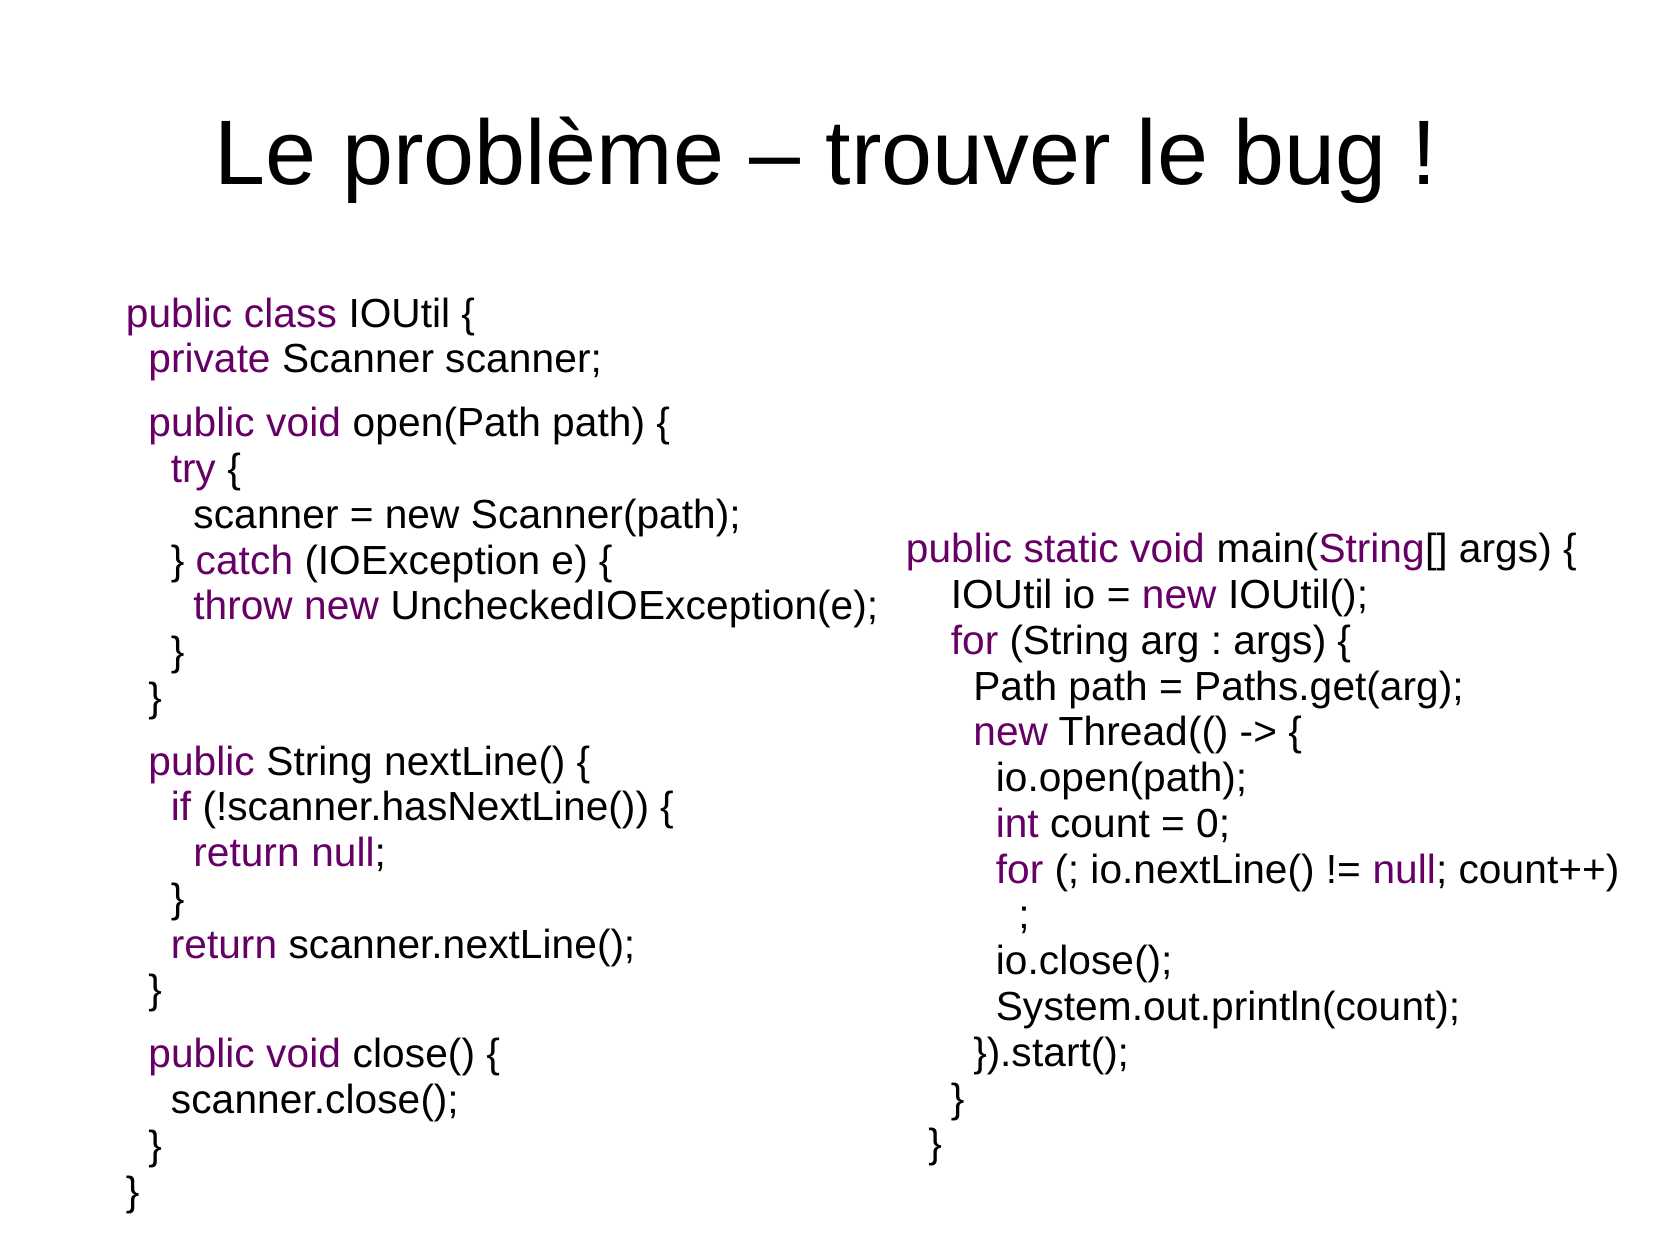

# Le problème – trouver le bug !
public class IOUtil {
 private Scanner scanner;
 public void open(Path path) {
 try {
 scanner = new Scanner(path);
 } catch (IOException e) {
 throw new UncheckedIOException(e);
 }
 }
 public String nextLine() {
 if (!scanner.hasNextLine()) {
 return null;
 }
 return scanner.nextLine();
 }
 public void close() {
 scanner.close();
 }
}
public static void main(String[] args) {
 IOUtil io = new IOUtil();
 for (String arg : args) {
 Path path = Paths.get(arg);
 new Thread(() -> {
 io.open(path);
 int count = 0;
 for (; io.nextLine() != null; count++)
 ;
 io.close();
 System.out.println(count);
 }).start();
 }
 }